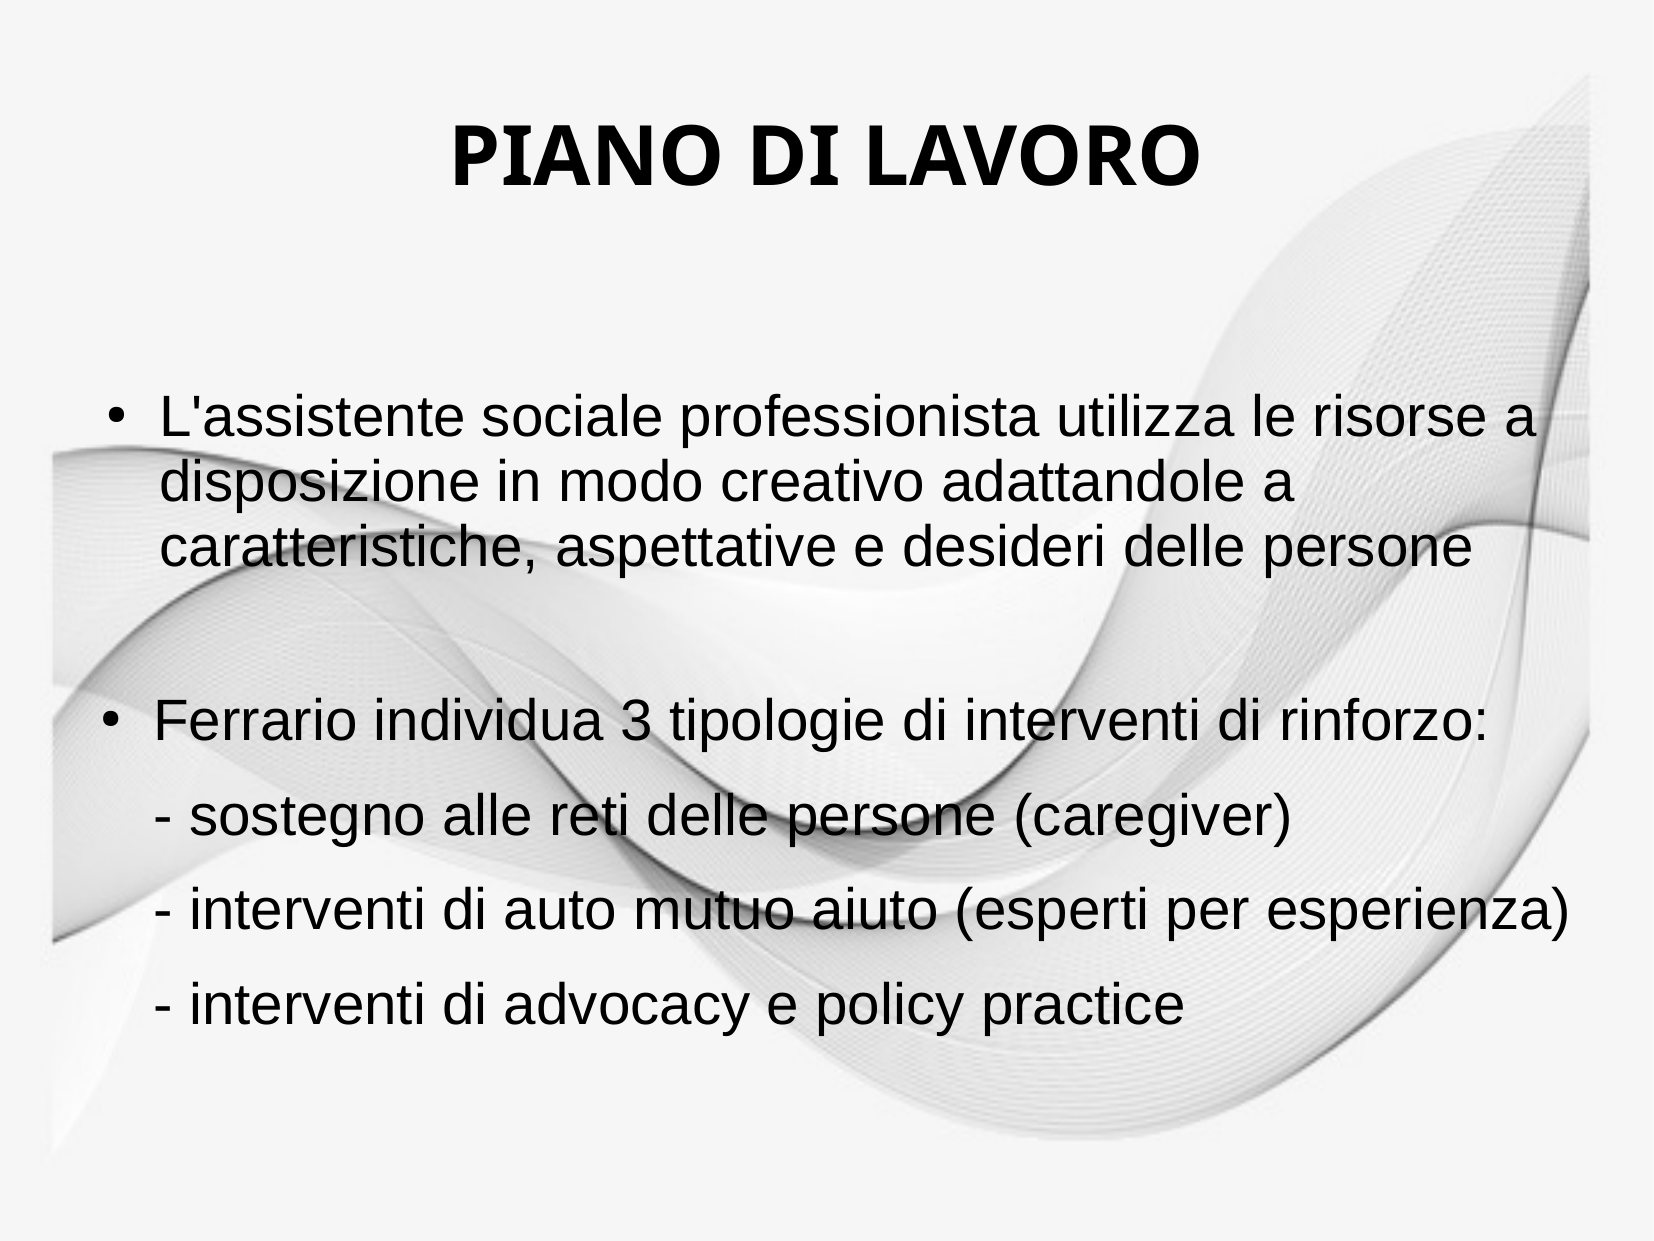

# PIANO DI LAVORO
L'assistente sociale professionista utilizza le risorse a disposizione in modo creativo adattandole a caratteristiche, aspettative e desideri delle persone
Ferrario individua 3 tipologie di interventi di rinforzo:
- sostegno alle reti delle persone (caregiver)
- interventi di auto mutuo aiuto (esperti per esperienza)
- interventi di advocacy e policy practice